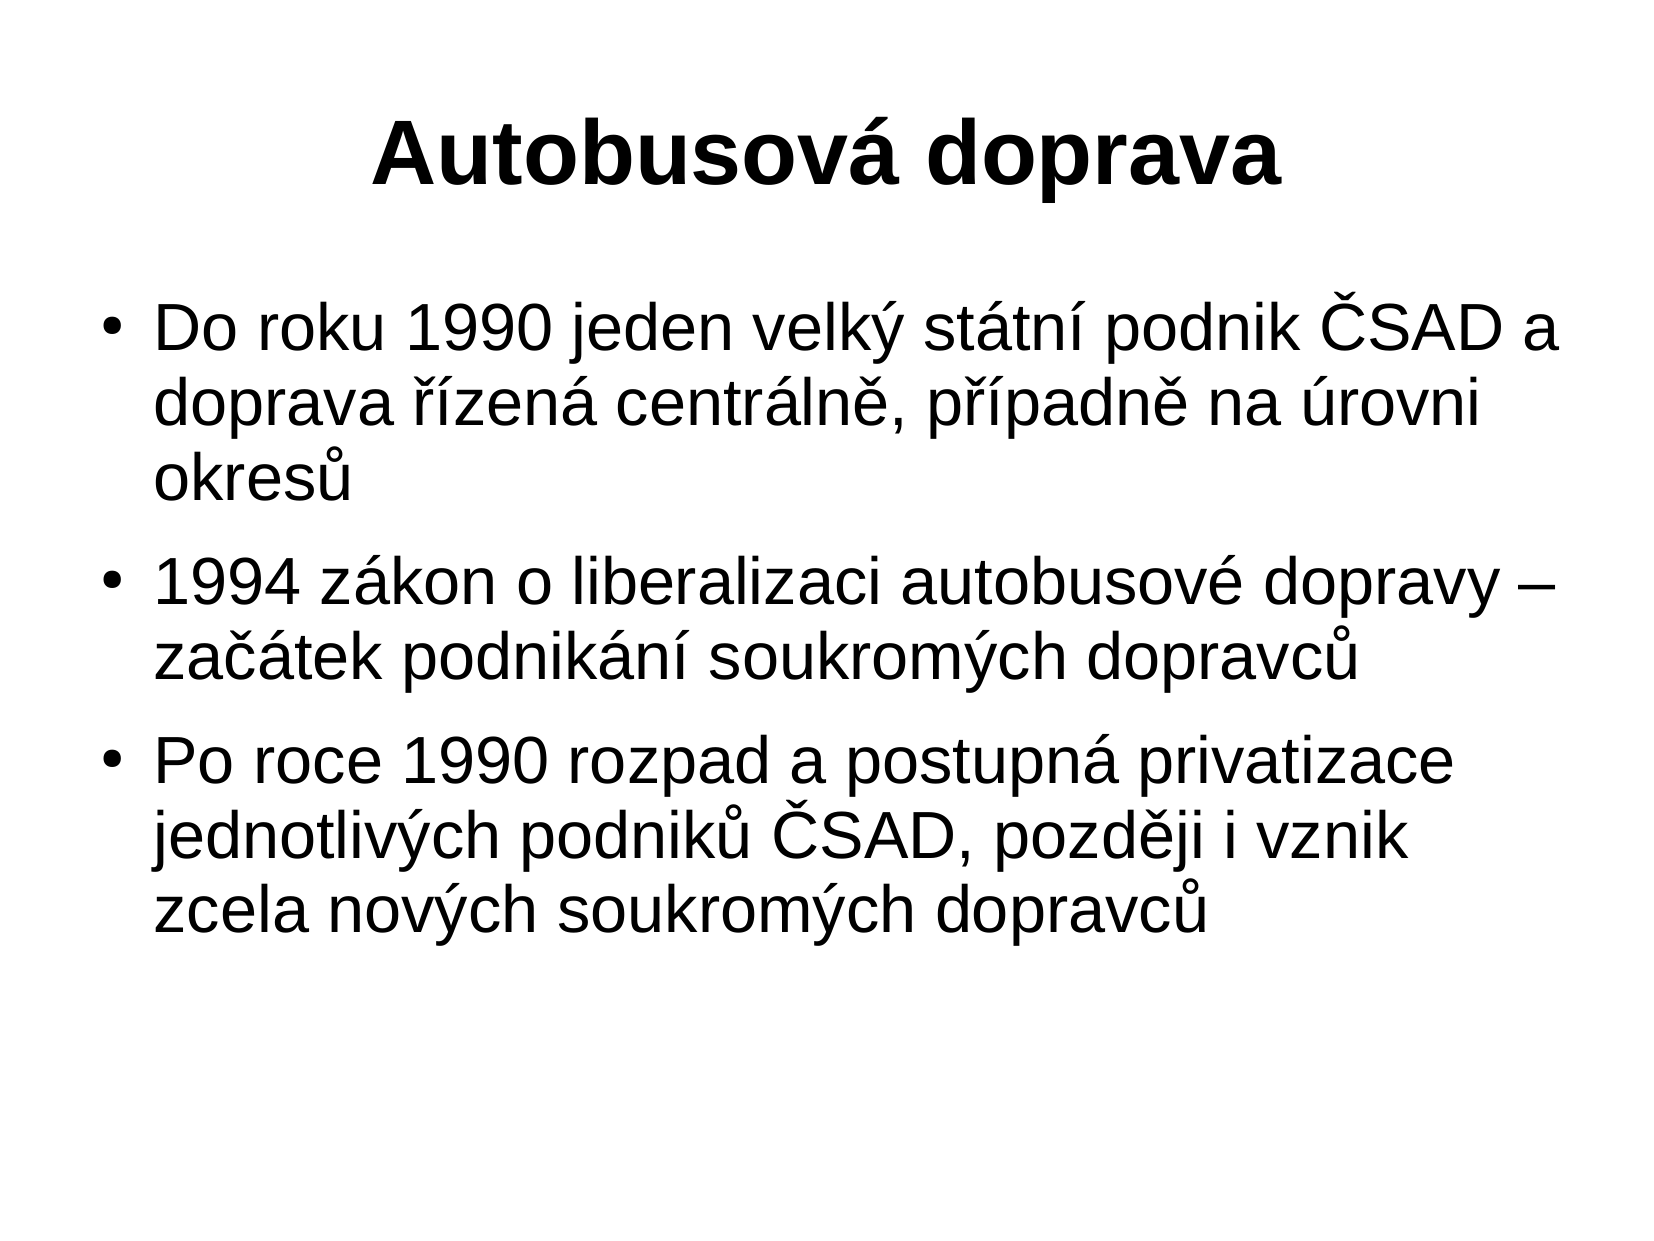

# Autobusová doprava
Do roku 1990 jeden velký státní podnik ČSAD a doprava řízená centrálně, případně na úrovni okresů
1994 zákon o liberalizaci autobusové dopravy – začátek podnikání soukromých dopravců
Po roce 1990 rozpad a postupná privatizace jednotlivých podniků ČSAD, později i vznik zcela nových soukromých dopravců